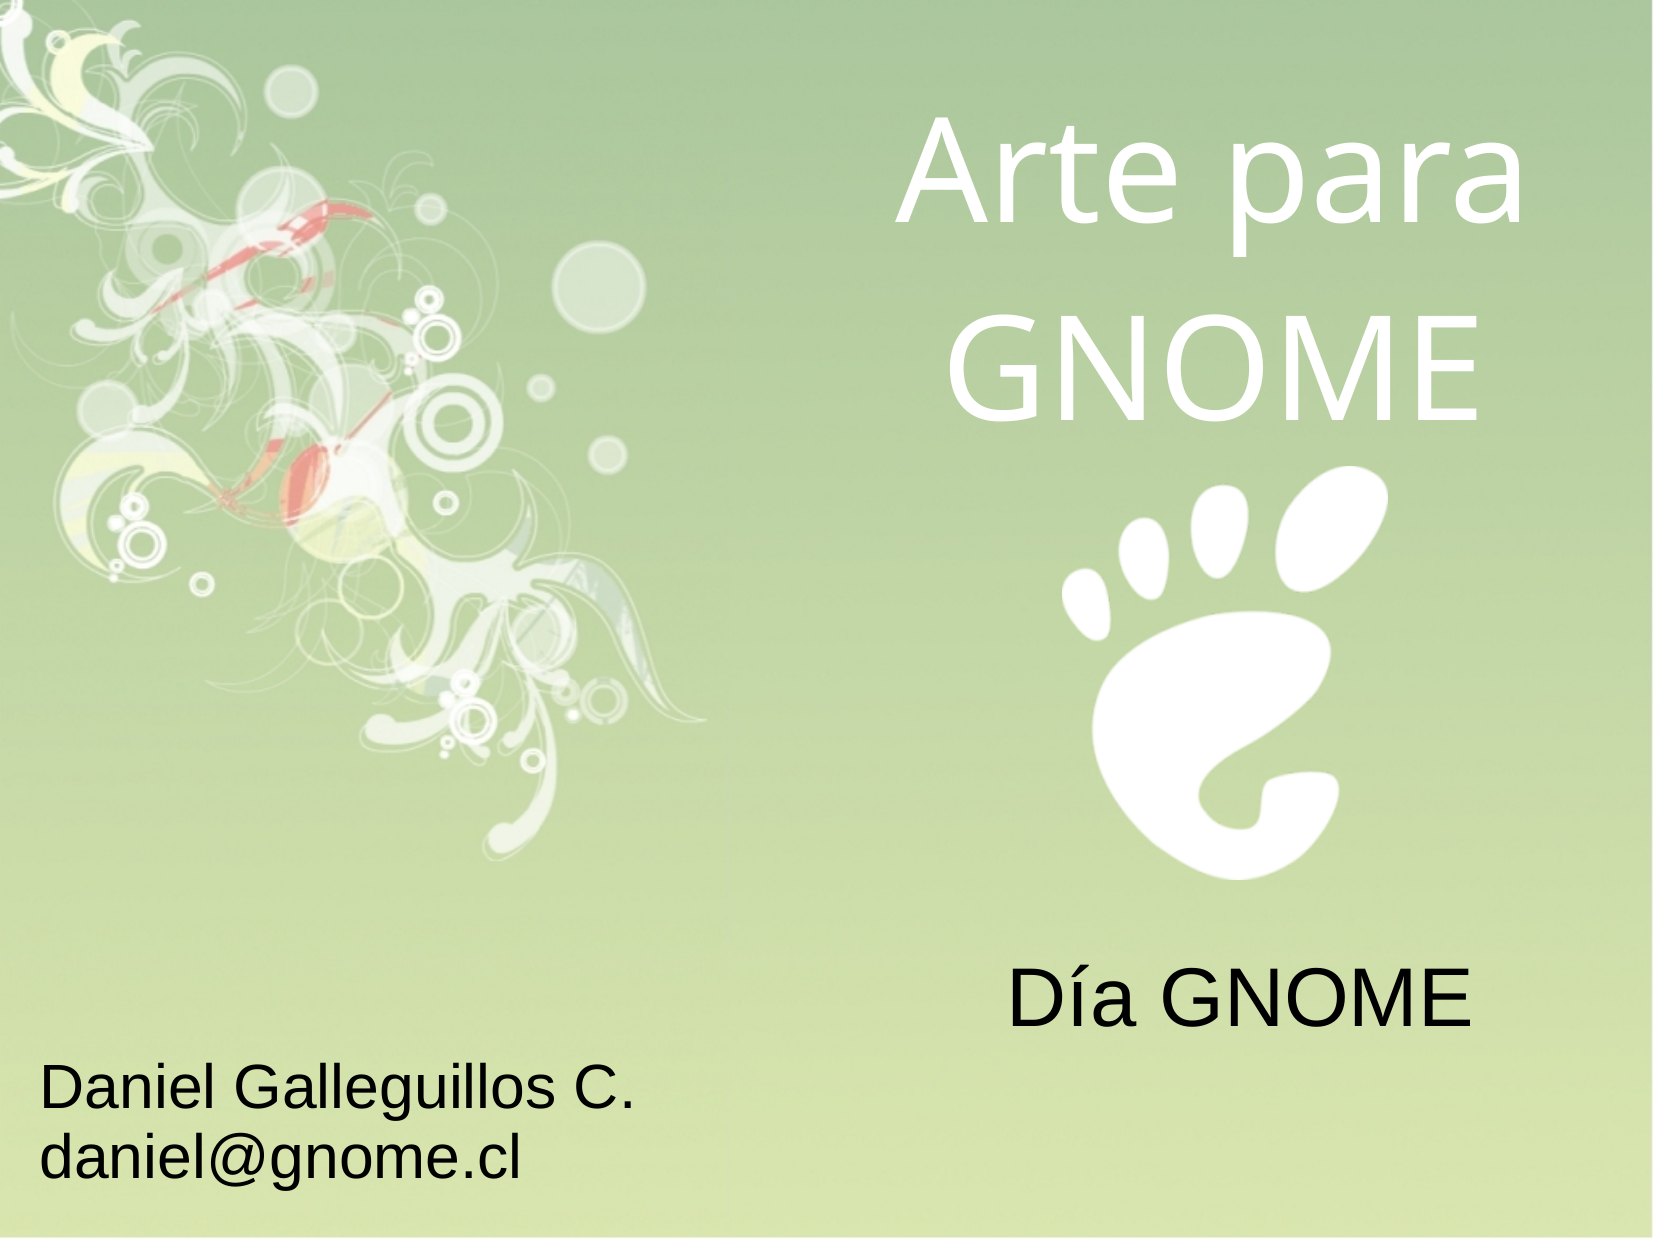

Arte para GNOME
Día GNOME
Daniel Galleguillos C.
daniel@gnome.cl